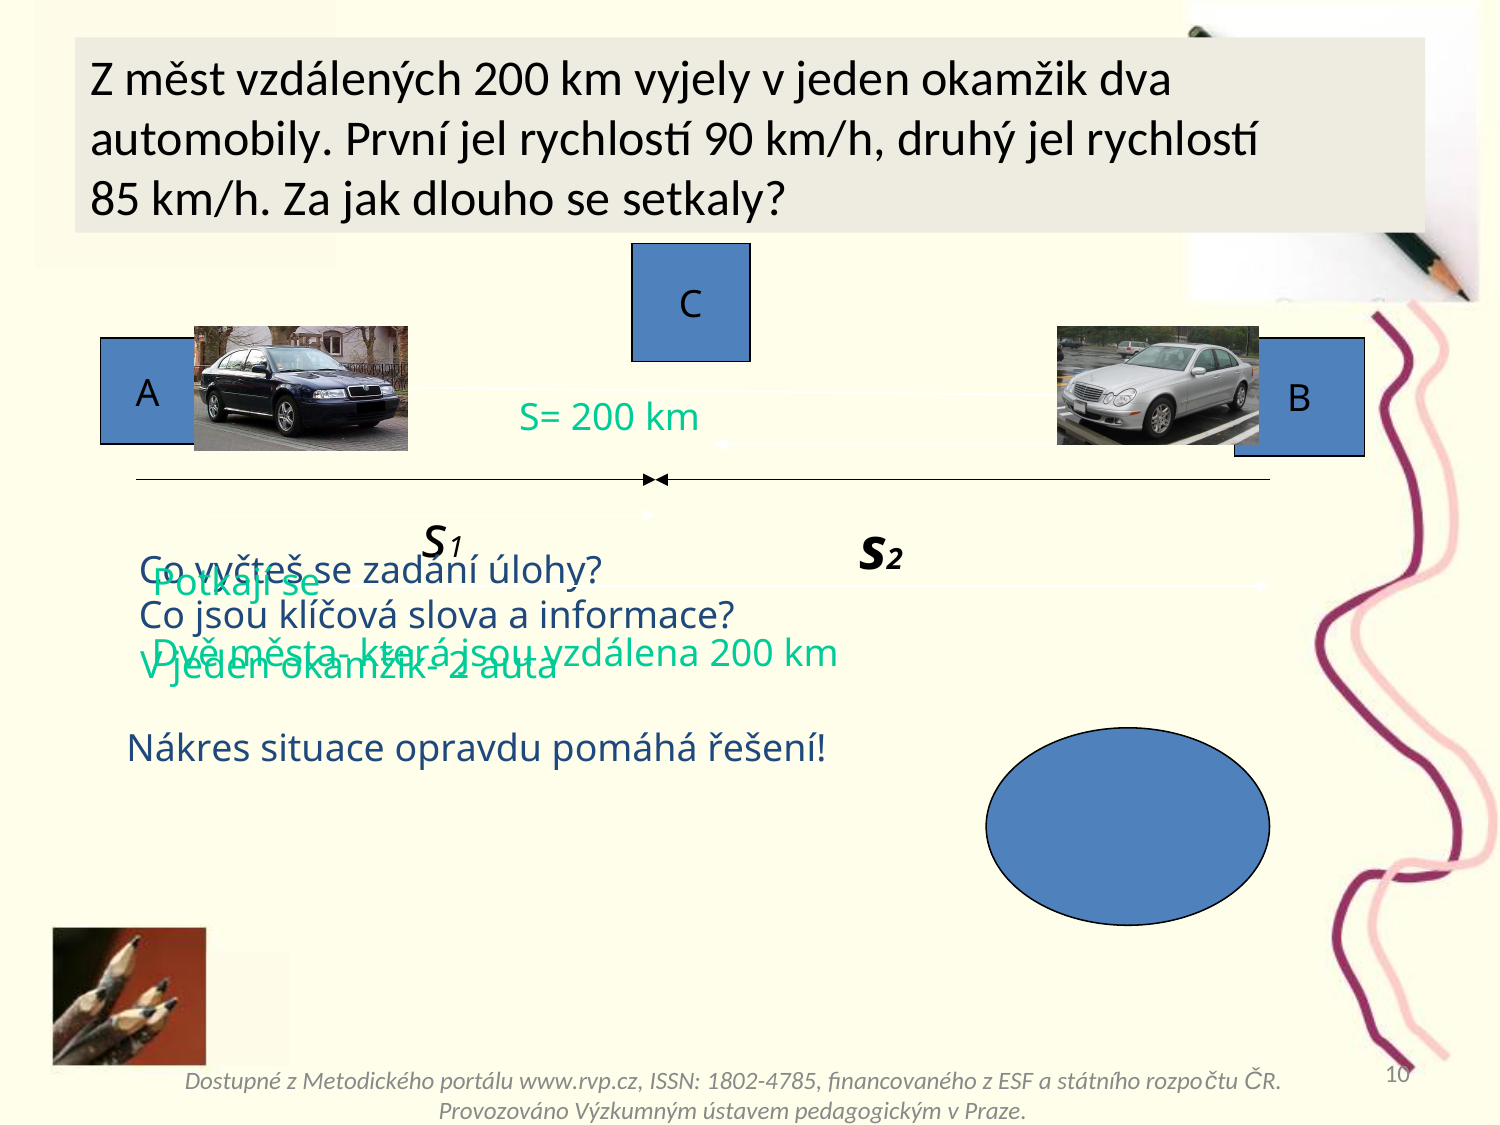

# Z měst vzdálených 200 km vyjely v jeden okamžik dva automobily. První jel rychlostí 90 km/h, druhý jel rychlostí 85 km/h. Za jak dlouho se setkaly?
C
A
B
S= 200 km
s1
s2
Co vyčteš se zadání úlohy?
Co jsou klíčová slova a informace?
Potkají se
Dvě města- která jsou vzdálena 200 km
V jeden okamžik- 2 auta
Nákres situace opravdu pomáhá řešení!
10
Dostupné z Metodického portálu www.rvp.cz, ISSN: 1802-4785, financovaného z ESF a státního rozpočtu ČR. Provozováno Výzkumným ústavem pedagogickým v Praze.